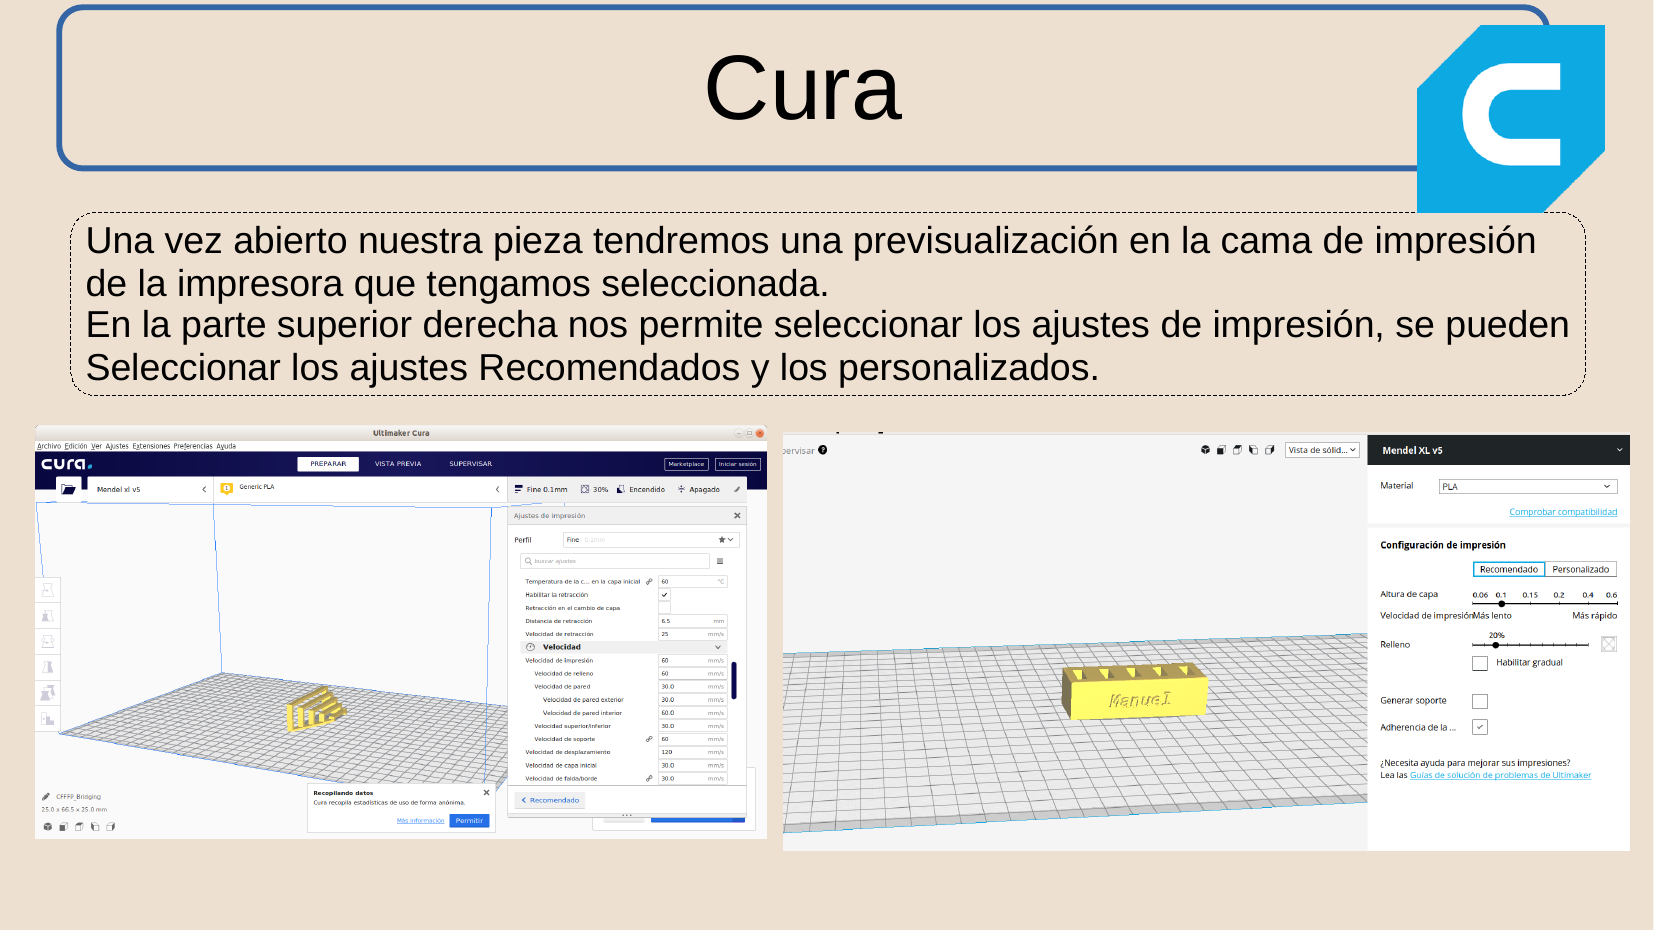

# Cura
Una vez abierto nuestra pieza tendremos una previsualización en la cama de impresión
de la impresora que tengamos seleccionada.
En la parte superior derecha nos permite seleccionar los ajustes de impresión, se pueden
Seleccionar los ajustes Recomendados y los personalizados.